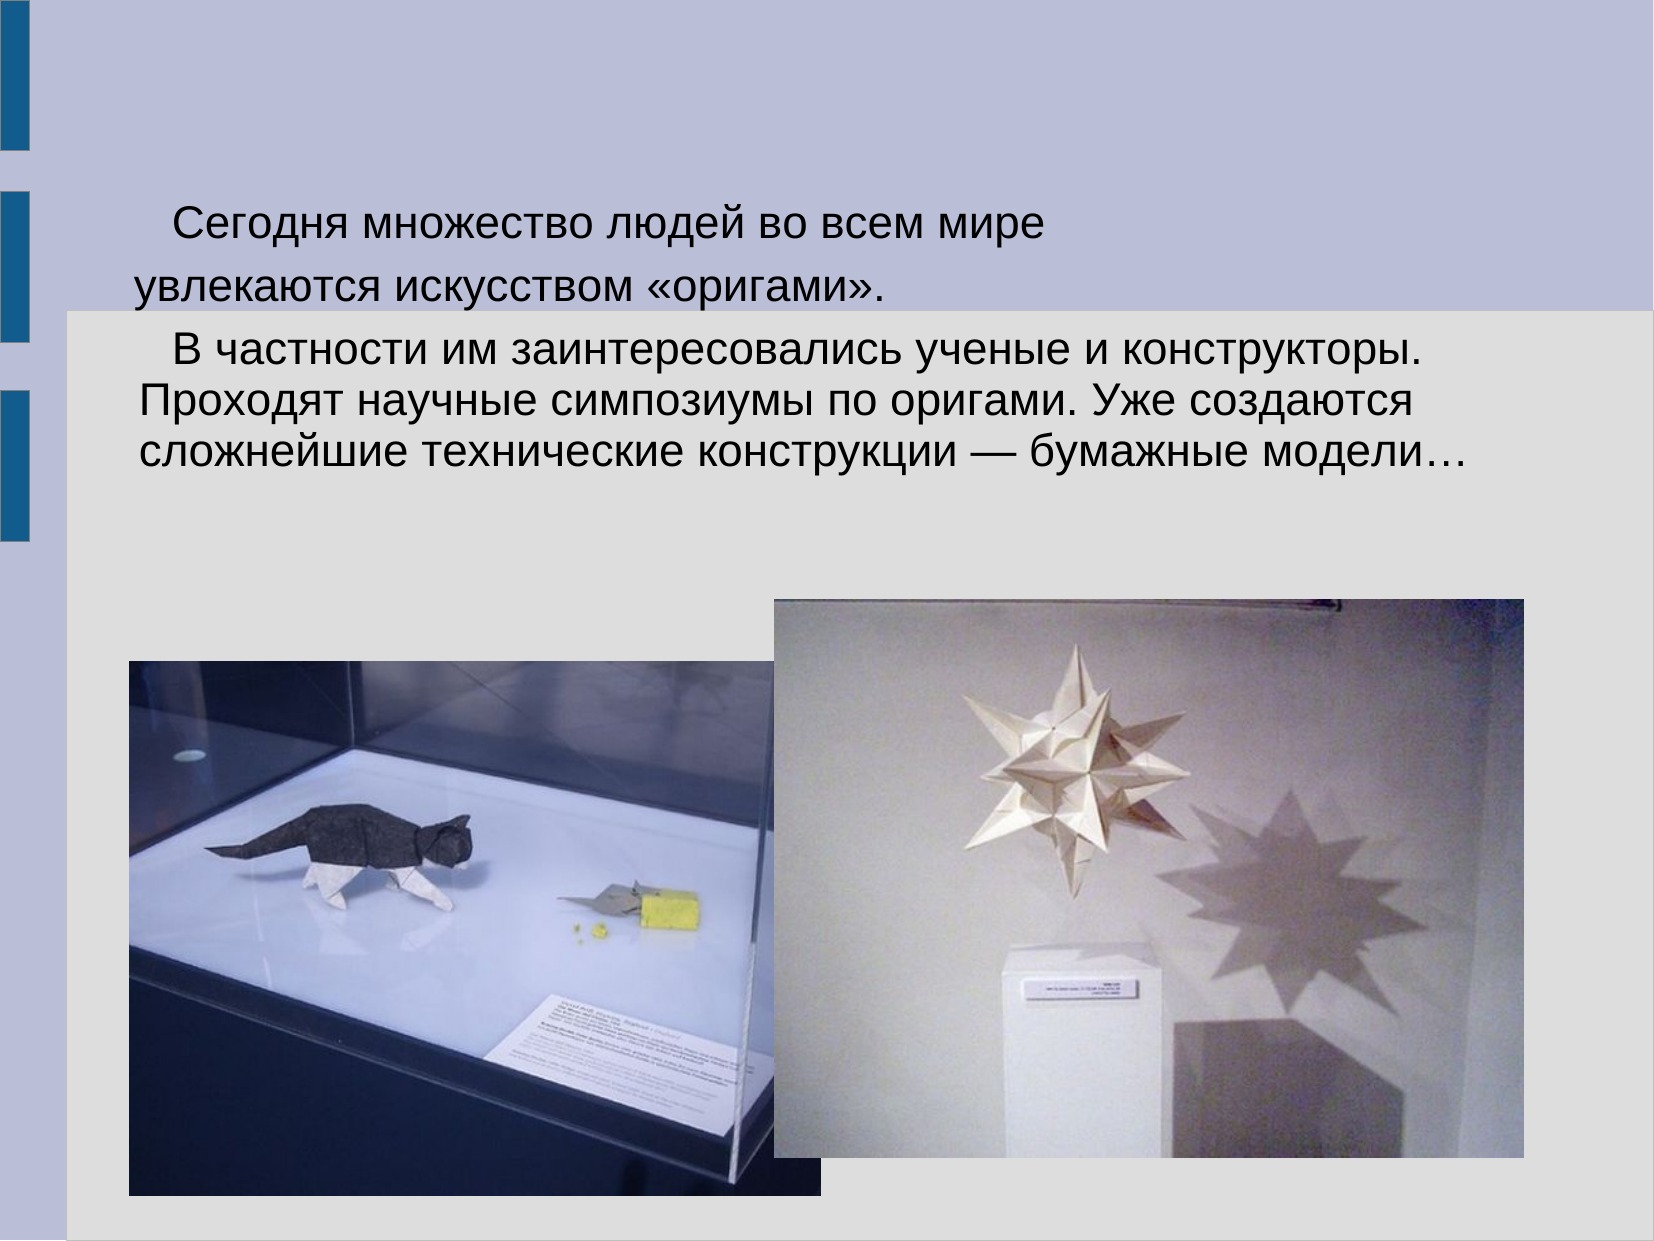

# Сегодня множество людей во всем мире
 увлекаются искусством «оригами».
 В частности им заинтересовались ученые и конструкторы. Проходят научные симпозиумы по оригами. Уже создаются сложнейшие технические конструкции — бумажные модели…